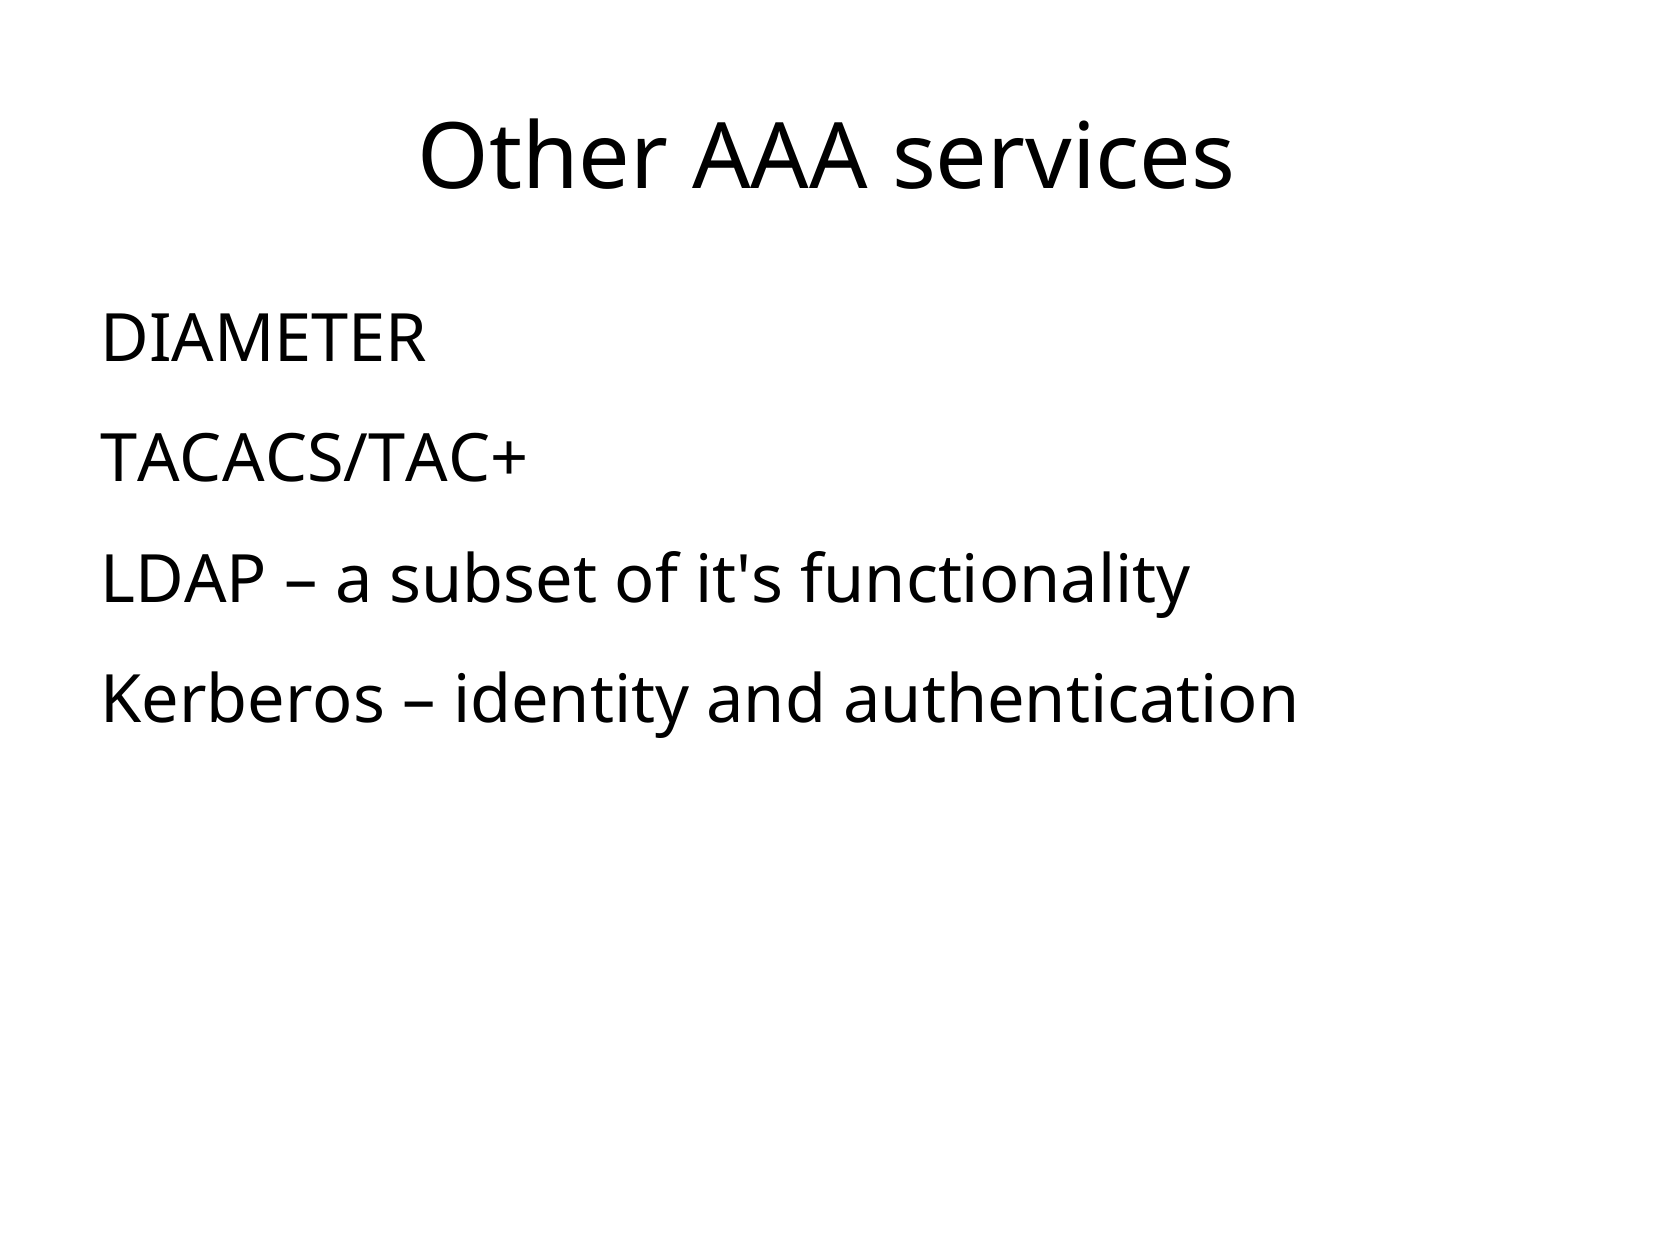

# Other AAA services
DIAMETER
TACACS/TAC+
LDAP – a subset of it's functionality
Kerberos – identity and authentication